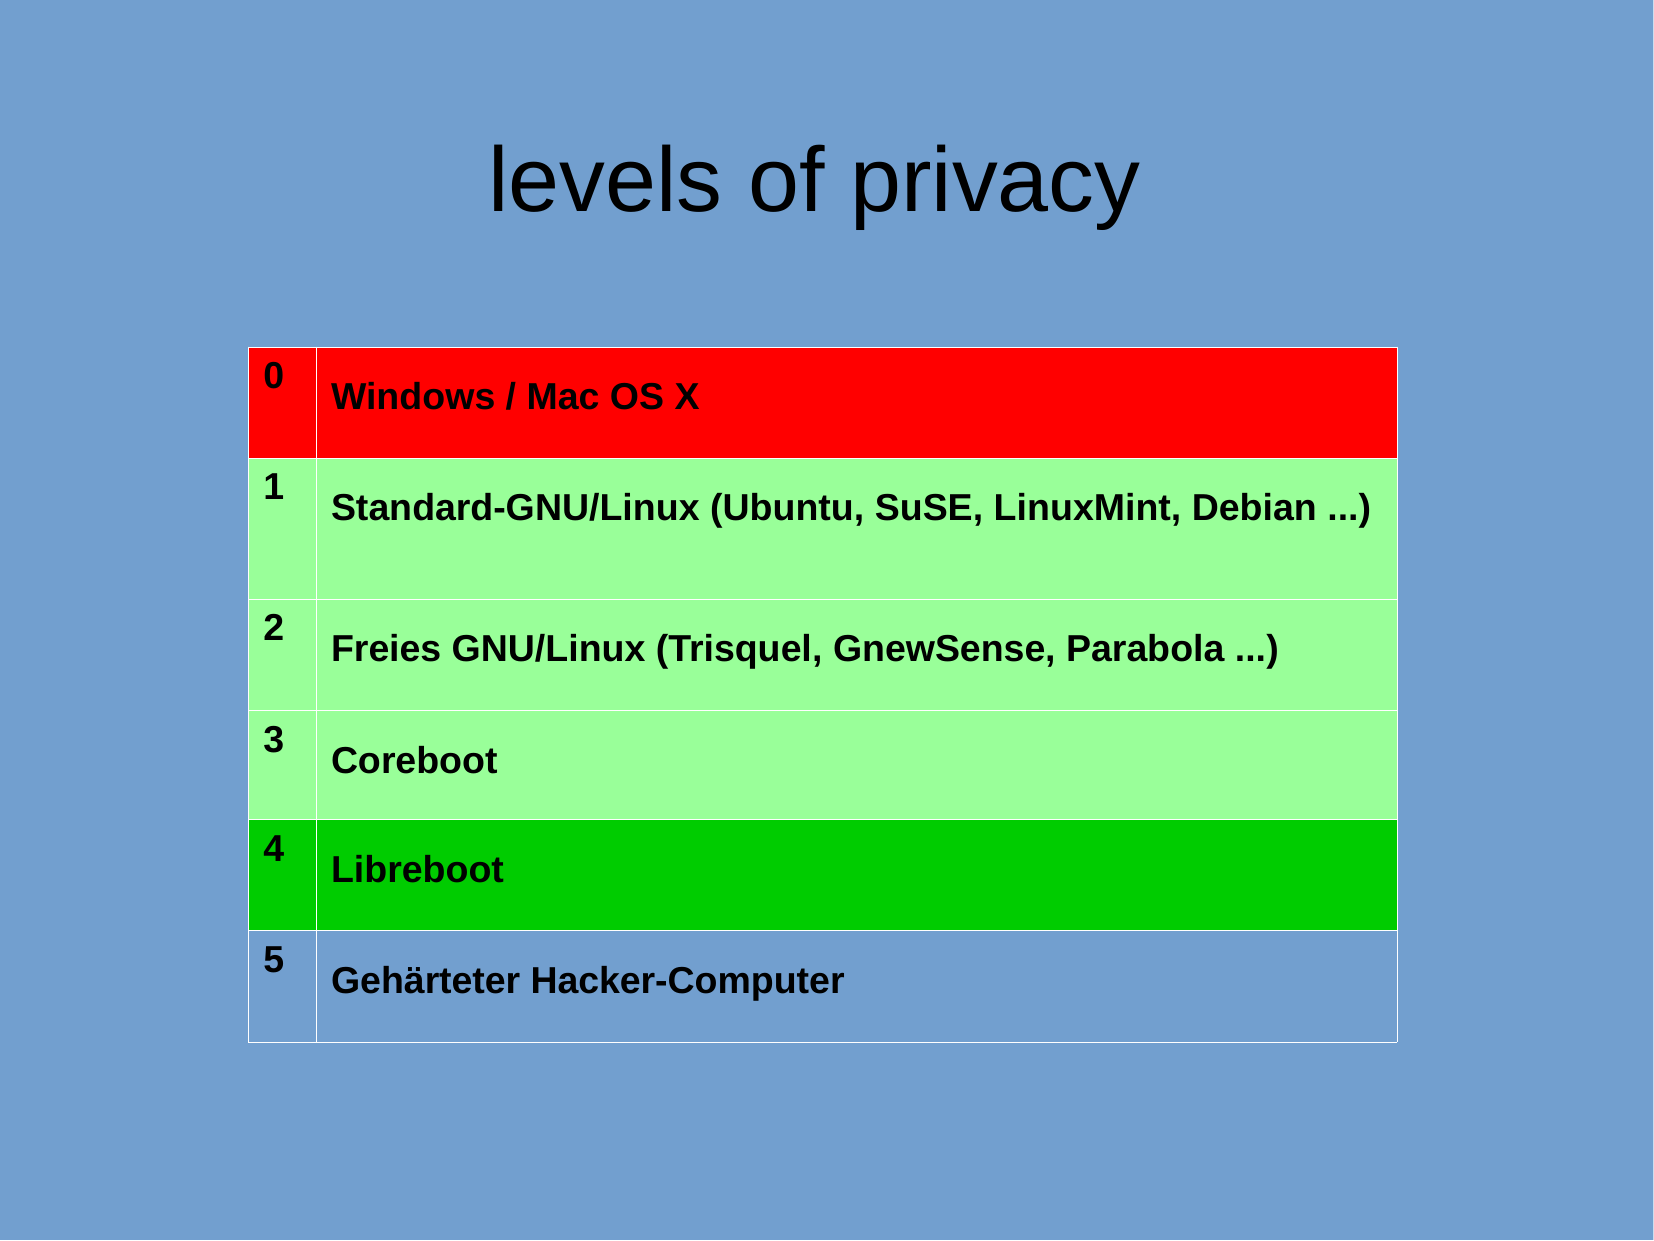

# levels of privacy
| 0 | Windows / Mac OS X |
| --- | --- |
| 1 | Standard-GNU/Linux (Ubuntu, SuSE, LinuxMint, Debian ...) |
| 2 | Freies GNU/Linux (Trisquel, GnewSense, Parabola ...) |
| 3 | Coreboot |
| 4 | Libreboot |
| 5 | Gehärteter Hacker-Computer |